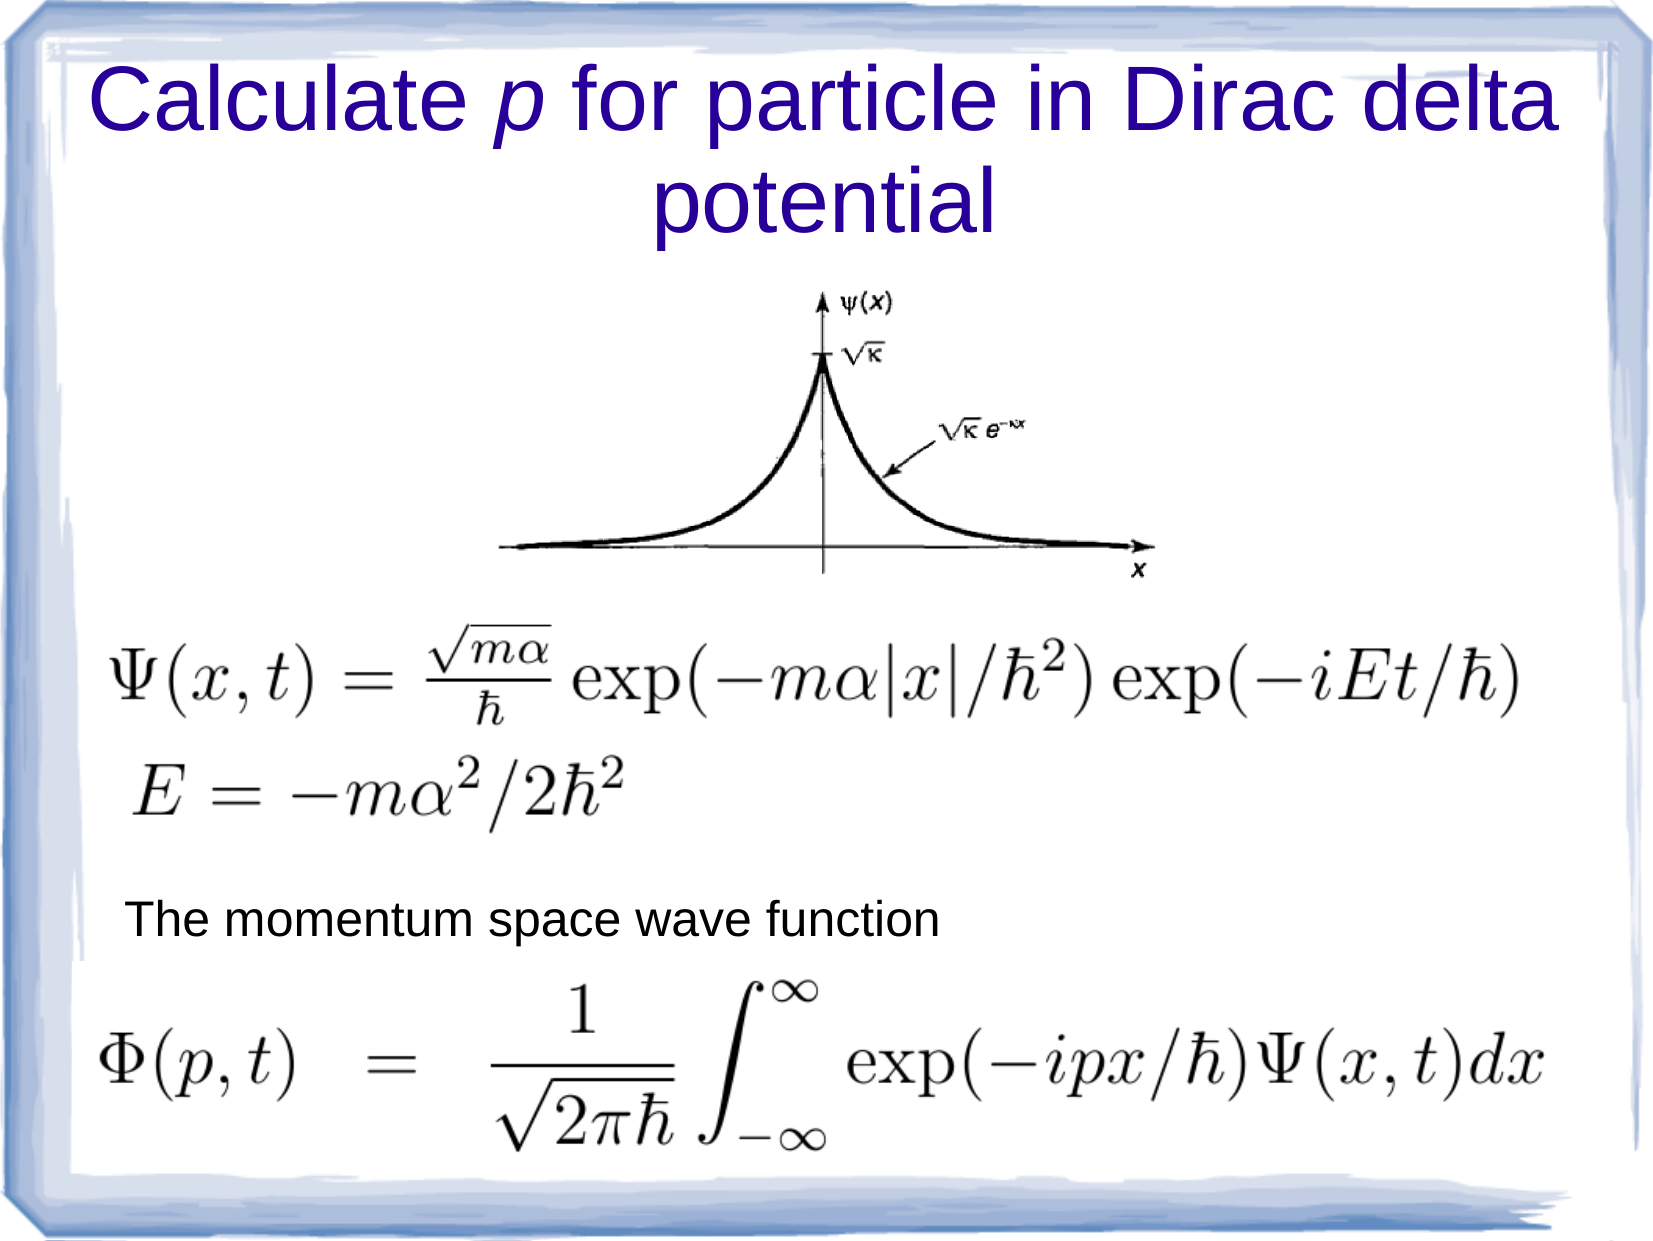

# Calculate p for particle in Dirac delta potential
The momentum space wave function